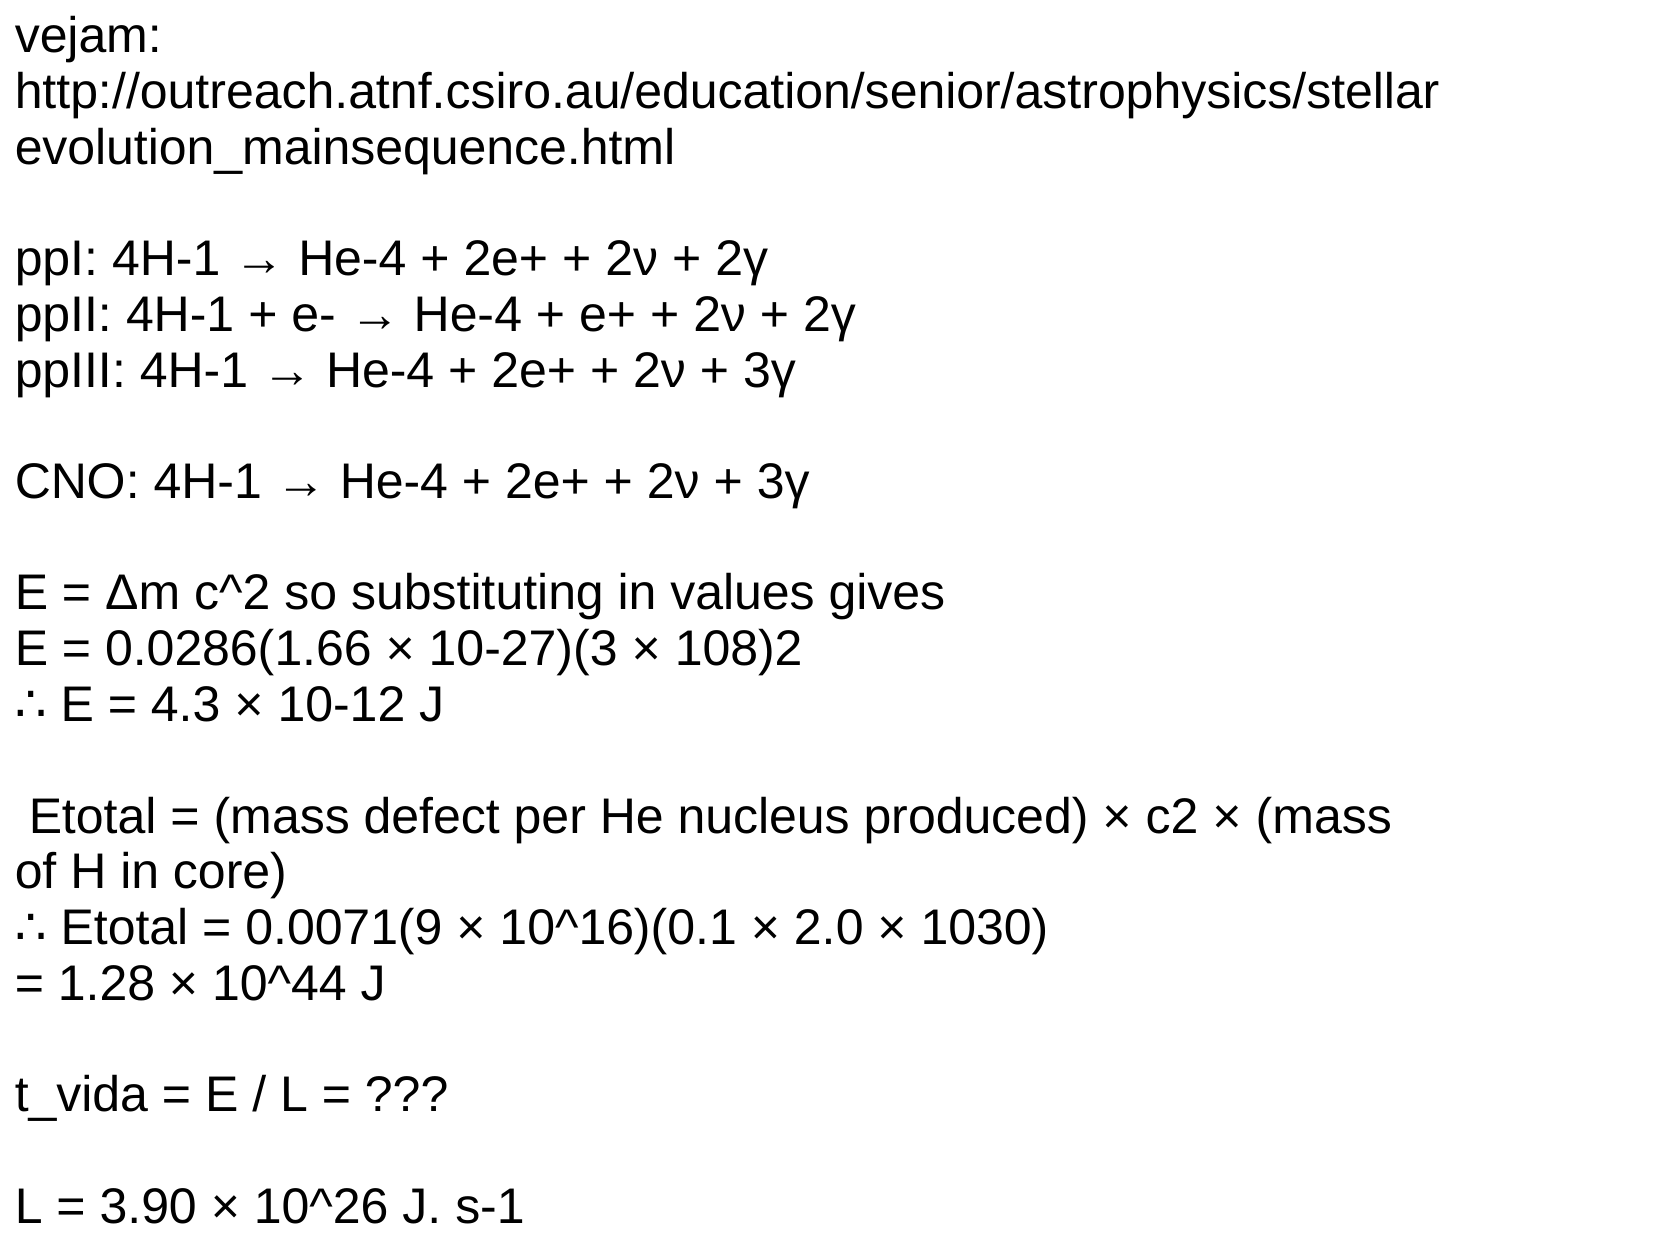

vejam: http://outreach.atnf.csiro.au/education/senior/astrophysics/stellarevolution_mainsequence.html
ppI: 4H-1 → He-4 + 2e+ + 2ν + 2γ
ppII: 4H-1 + e- → He-4 + e+ + 2ν + 2γ
ppIII: 4H-1 → He-4 + 2e+ + 2ν + 3γ
CNO: 4H-1 → He-4 + 2e+ + 2ν + 3γ
E = Δm c^2 so substituting in values gives
E = 0.0286(1.66 × 10-27)(3 × 108)2
∴ E = 4.3 × 10-12 J
 Etotal = (mass defect per He nucleus produced) × c2 × (mass of H in core)
∴ Etotal = 0.0071(9 × 10^16)(0.1 × 2.0 × 1030)
= 1.28 × 10^44 J
t_vida = E / L = ???
L = 3.90 × 10^26 J. s-1